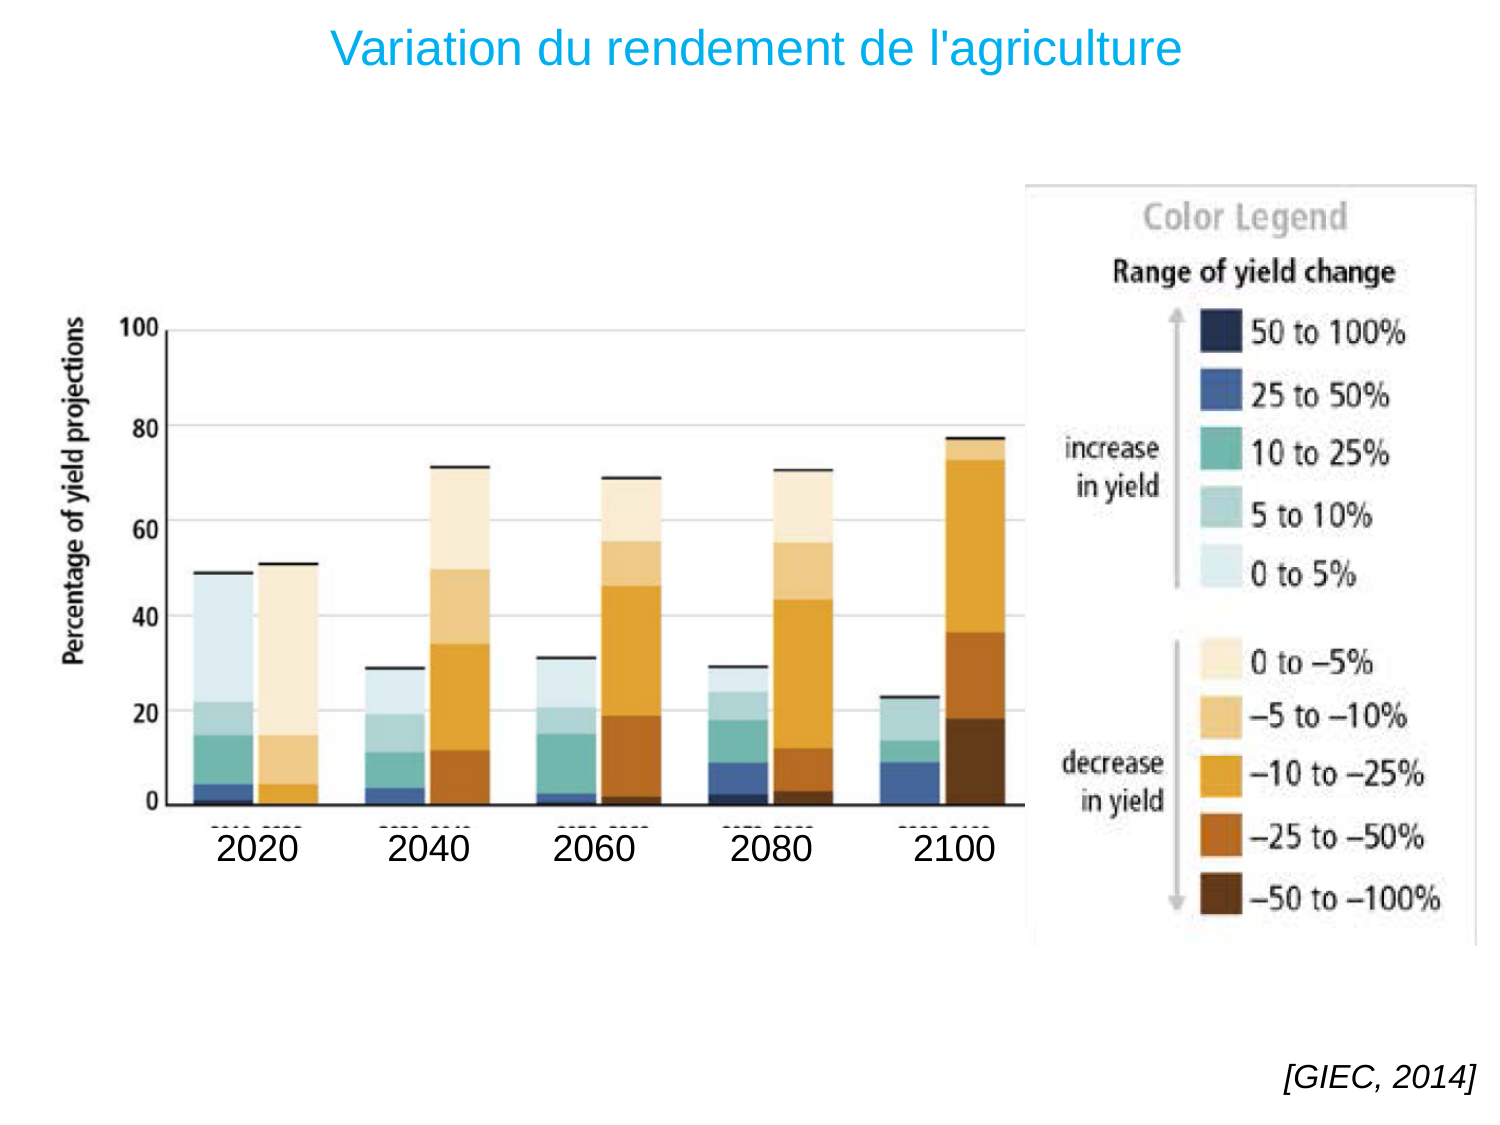

Variation du rendement de l'agriculture
2020
2040
2060
2080
2100
[GIEC, 2014]